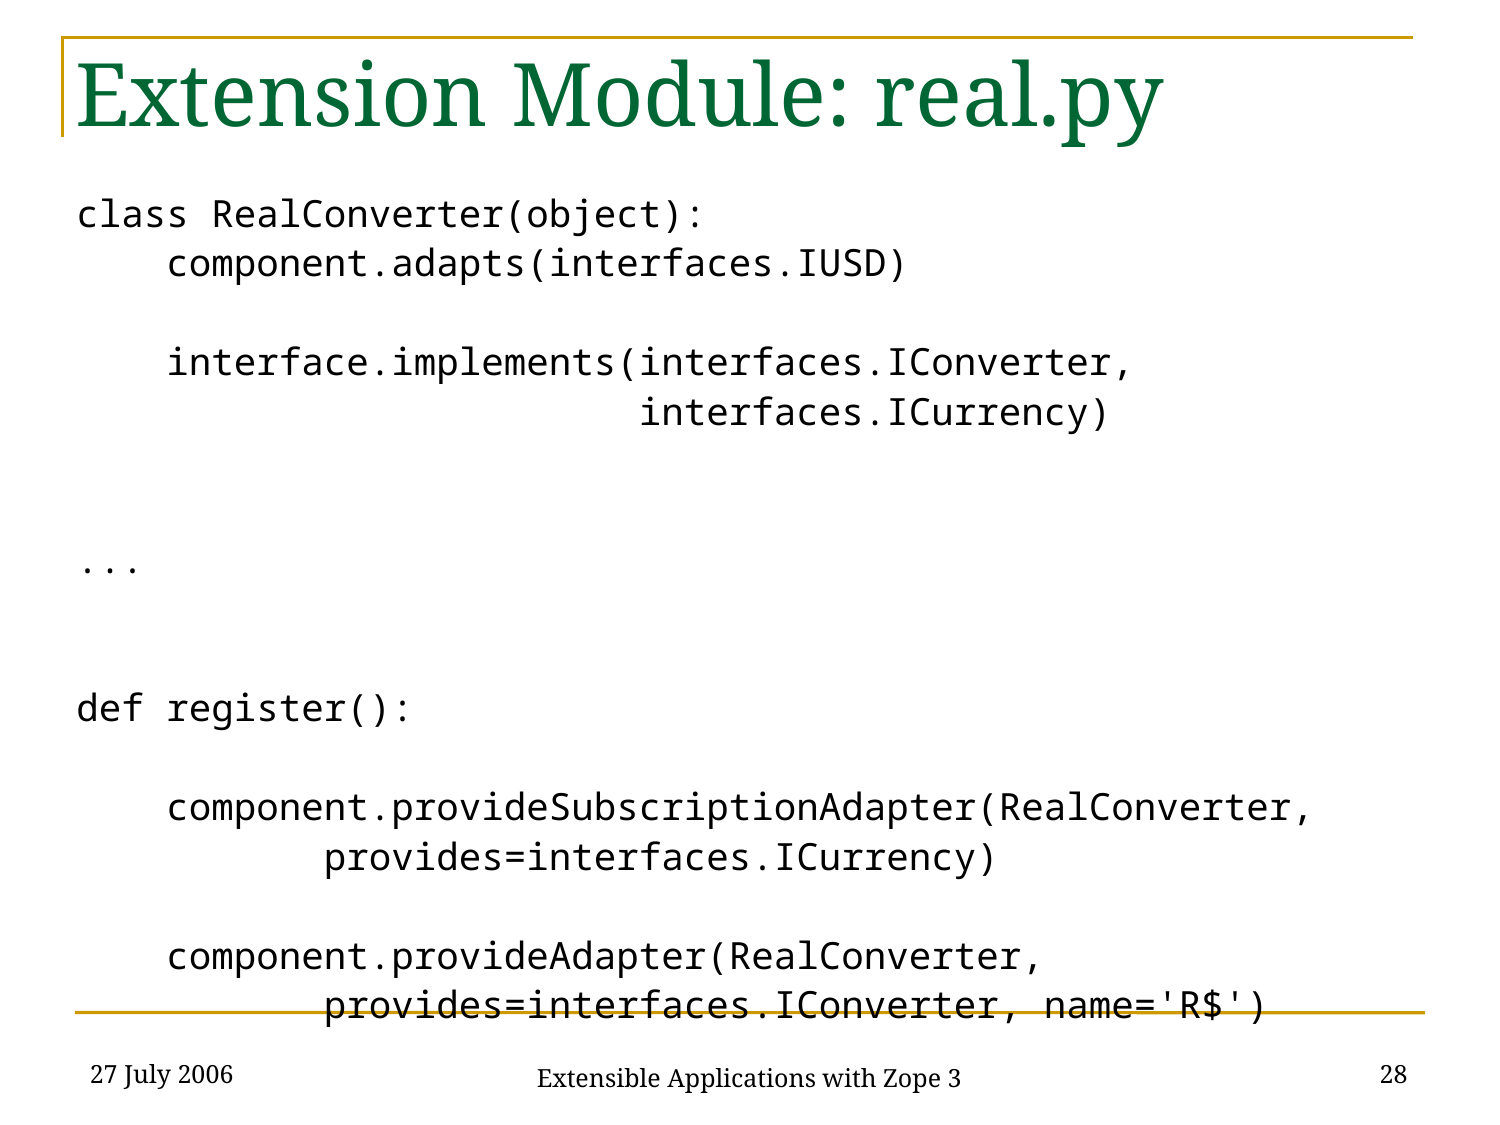

# Extension Module: real.py
class RealConverter(object):
 component.adapts(interfaces.IUSD)
 interface.implements(interfaces.IConverter,
 interfaces.ICurrency)
...
def register():
 component.provideSubscriptionAdapter(RealConverter,
 provides=interfaces.ICurrency)
 component.provideAdapter(RealConverter,
 provides=interfaces.IConverter, name='R$')
Extensible Applications with Zope 3
27 July 2006
28